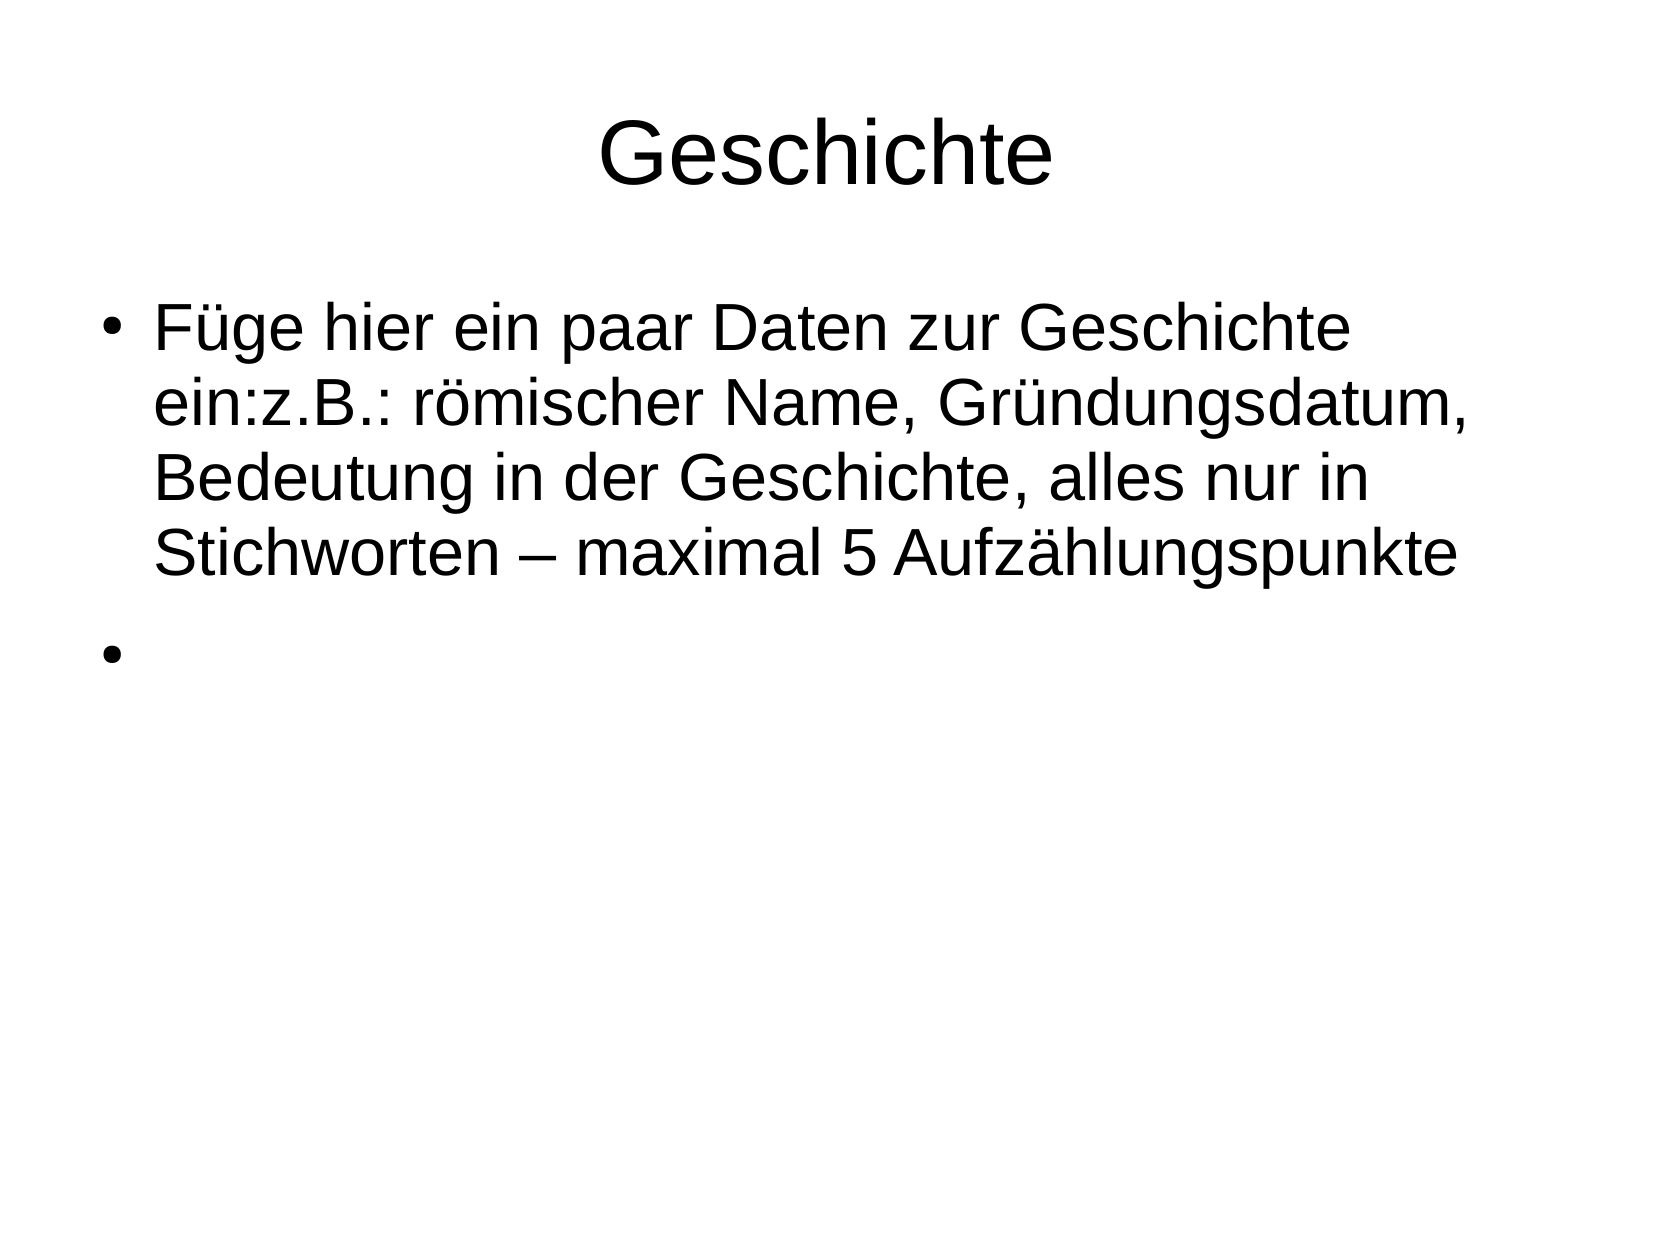

# Geschichte
Füge hier ein paar Daten zur Geschichte ein:z.B.: römischer Name, Gründungsdatum, Bedeutung in der Geschichte, alles nur in Stichworten – maximal 5 Aufzählungspunkte